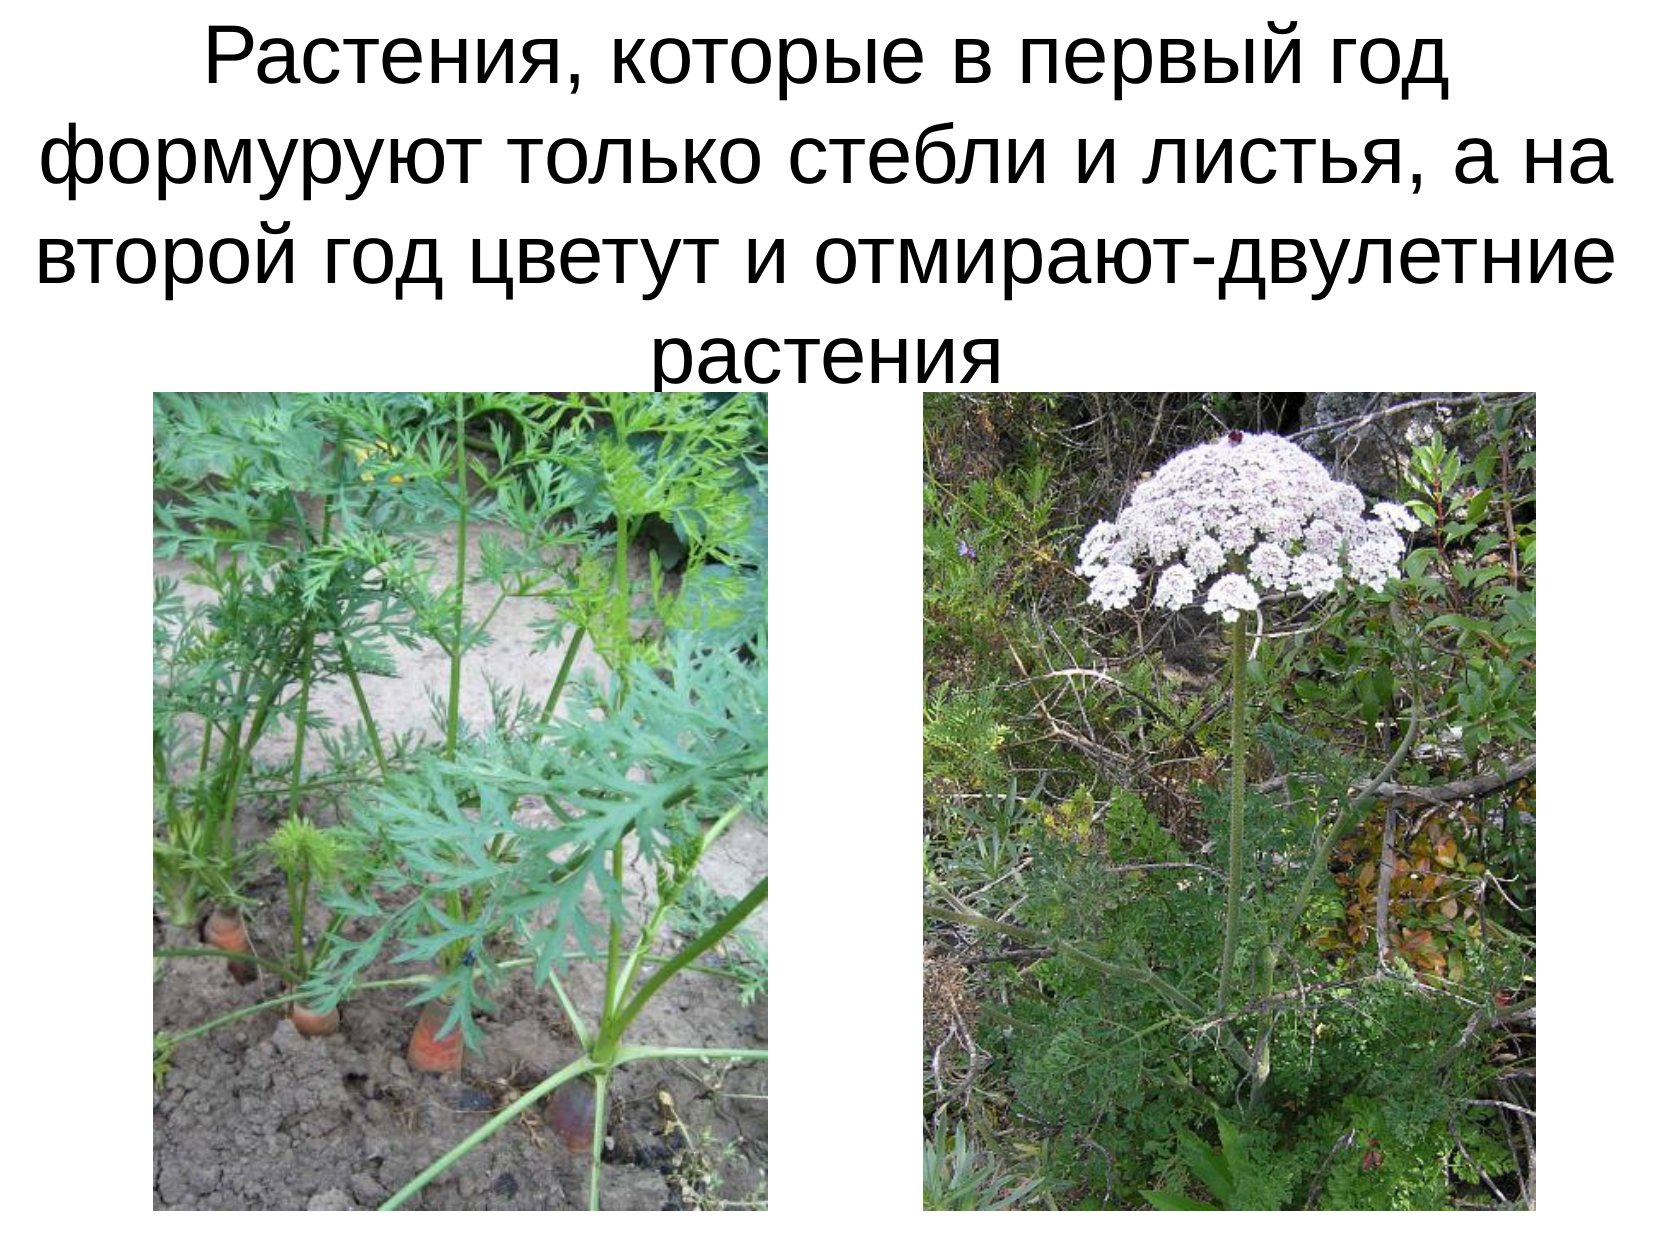

# Растения, которые в первый год формуруют только стебли и листья, а на второй год цветут и отмирают-двулетние растения